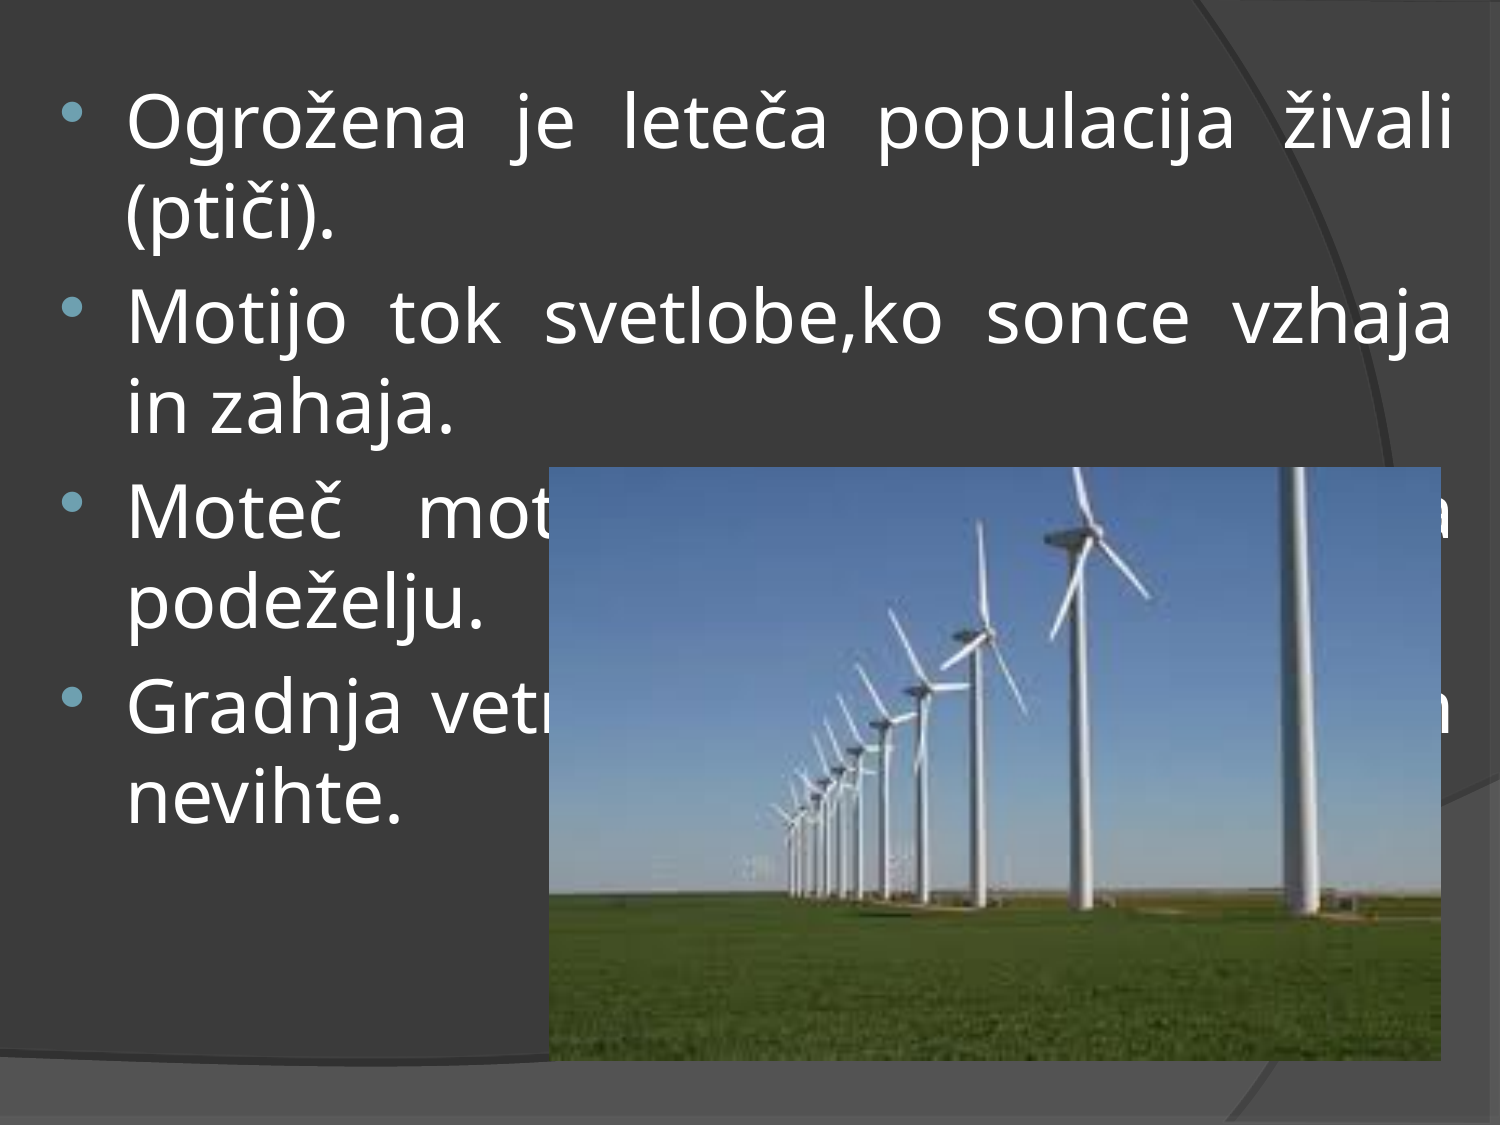

#
Ogrožena je leteča populacija živali (ptiči).
Motijo tok svetlobe,ko sonce vzhaja in zahaja.
Moteč motor, predvsem za ljudi na podeželju.
Gradnja vetrnic je draga in uničijo jih nevihte.